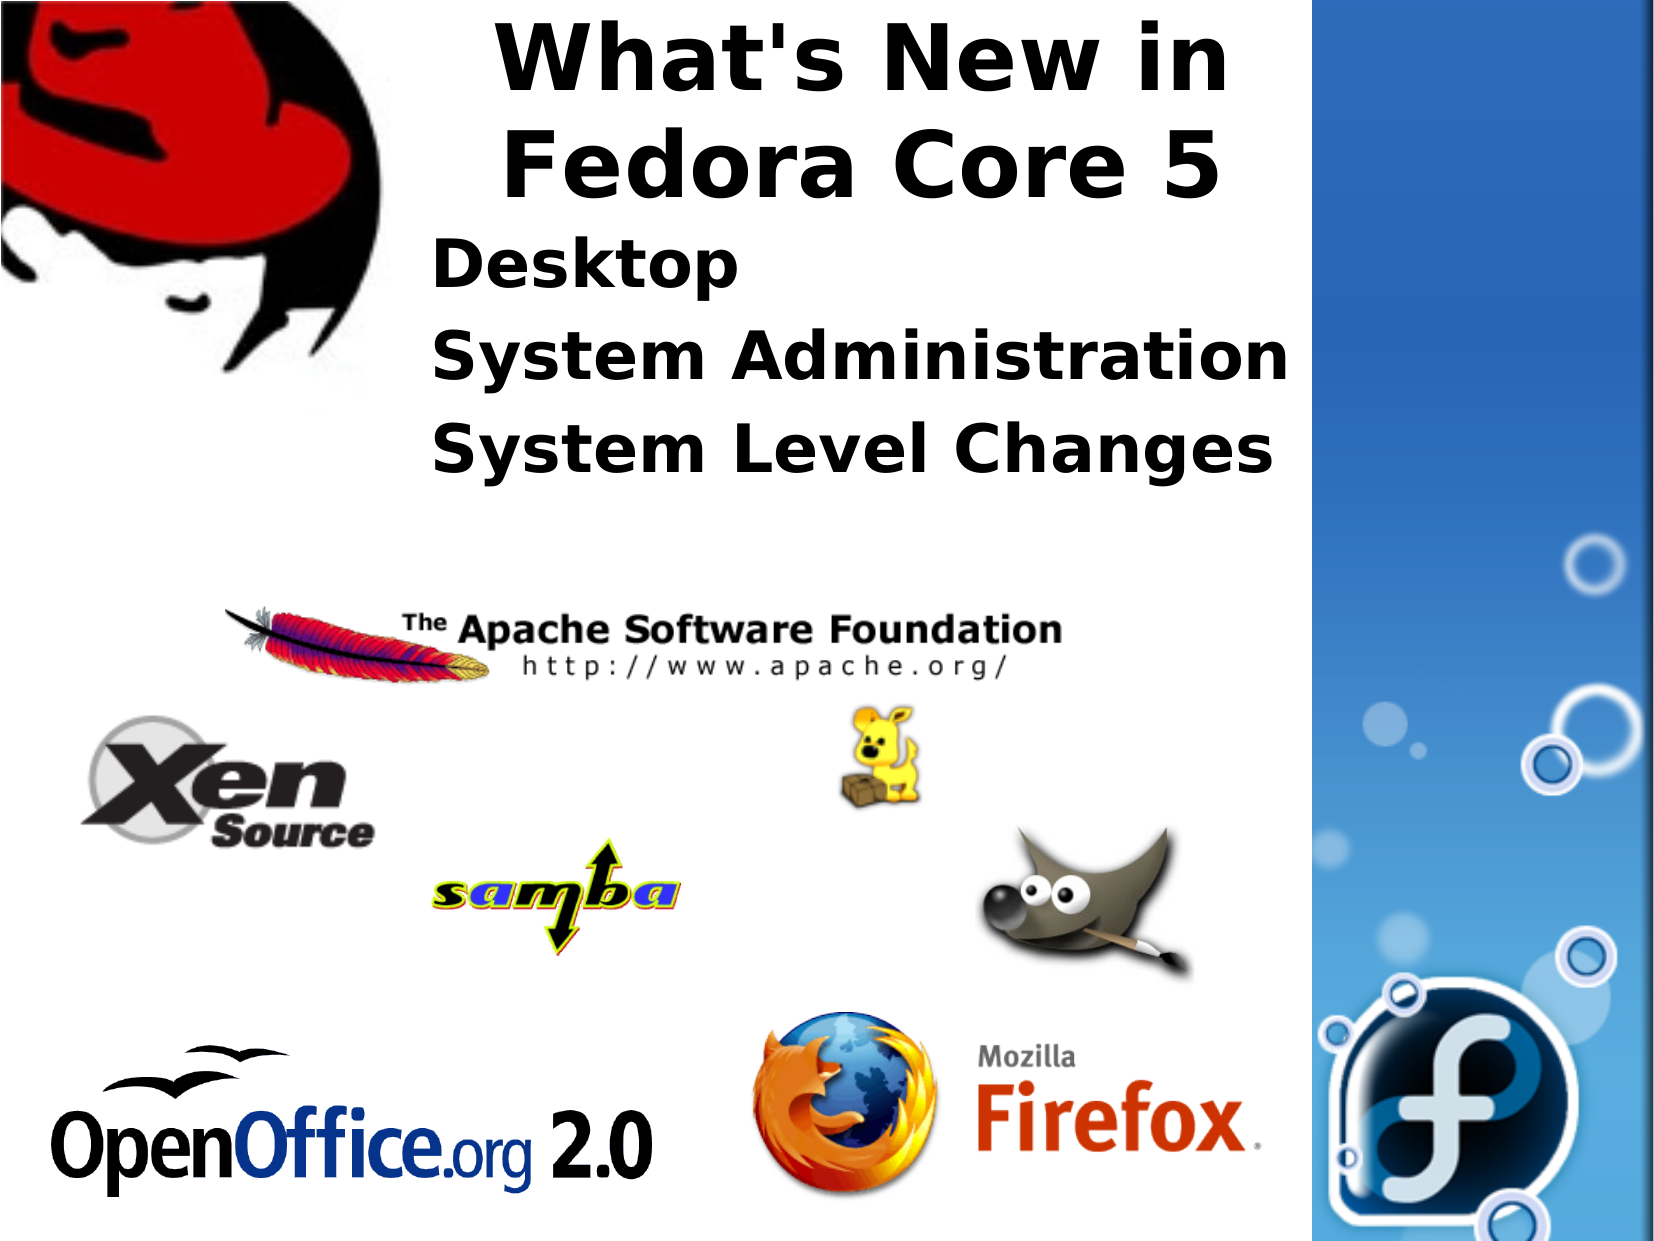

# What's New in Fedora Core 5
Desktop
System Administration
System Level Changes